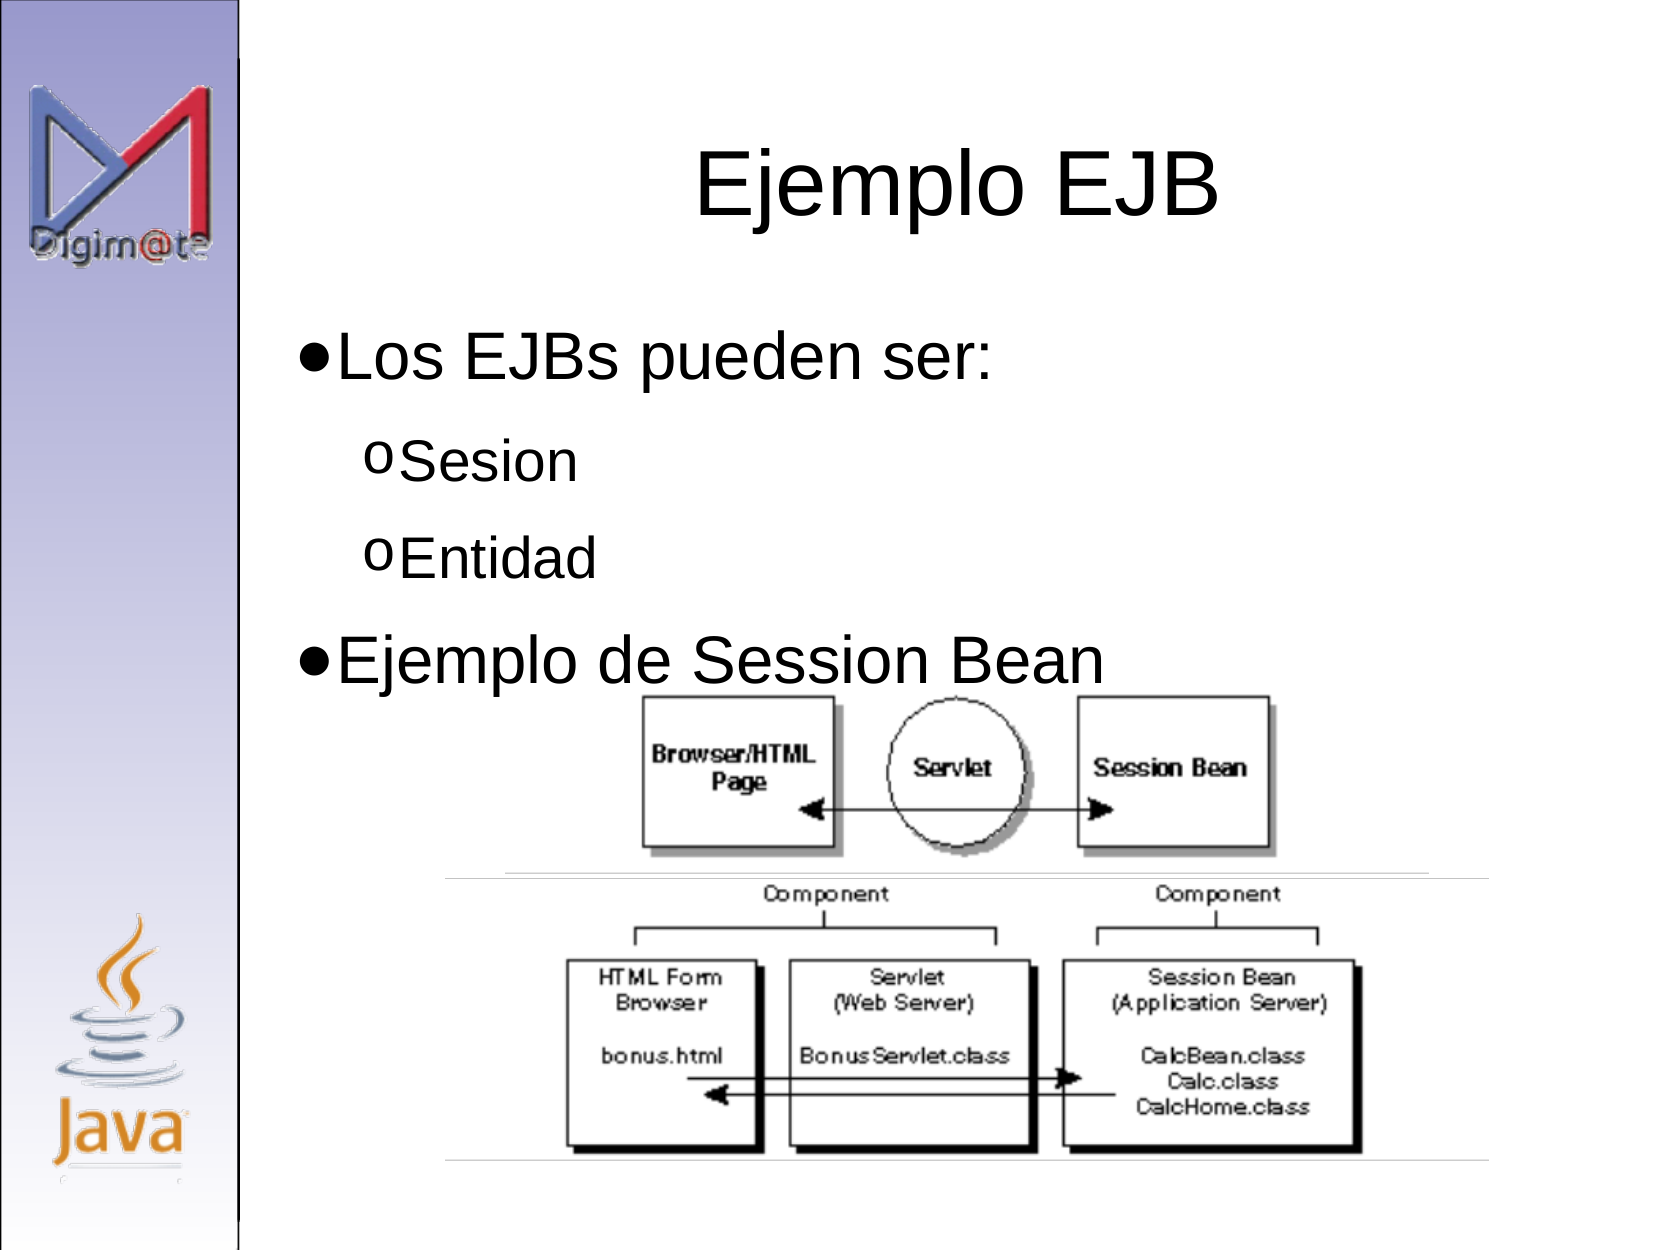

# Ejemplo EJB
Los EJBs pueden ser:
Sesion
Entidad
Ejemplo de Session Bean